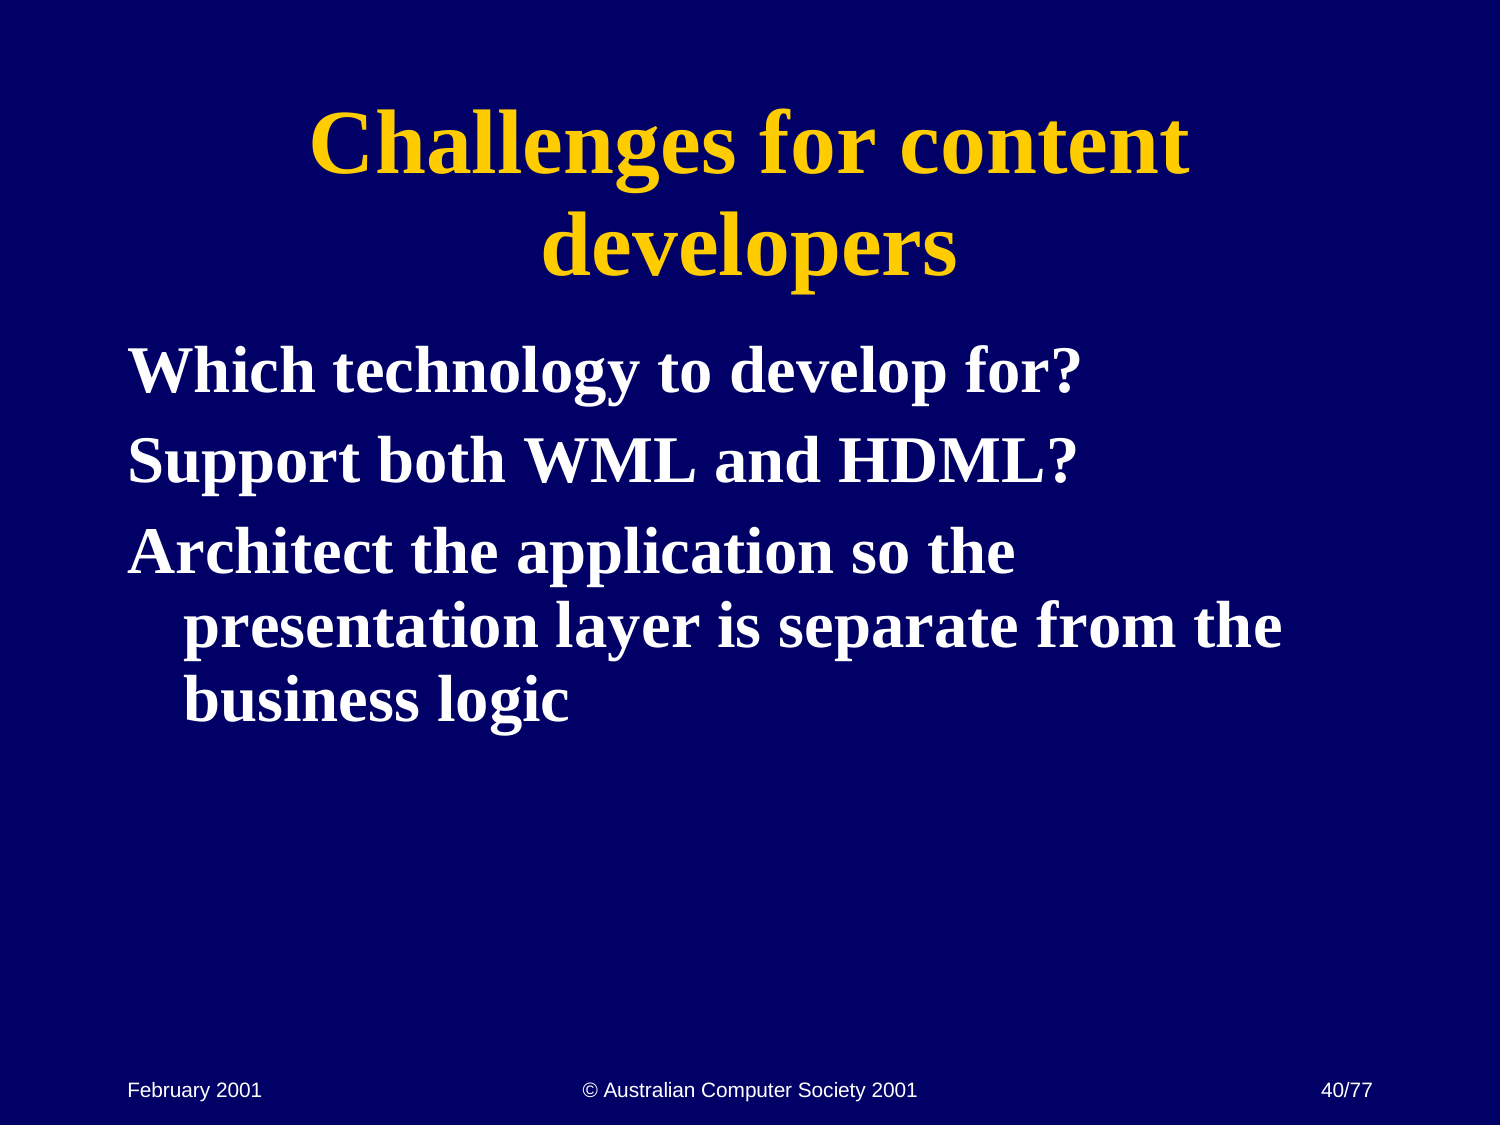

# Challenges for content developers
Which technology to develop for?
Support both WML and HDML?
Architect the application so the presentation layer is separate from the business logic
February 2001
© Australian Computer Society 2001
40